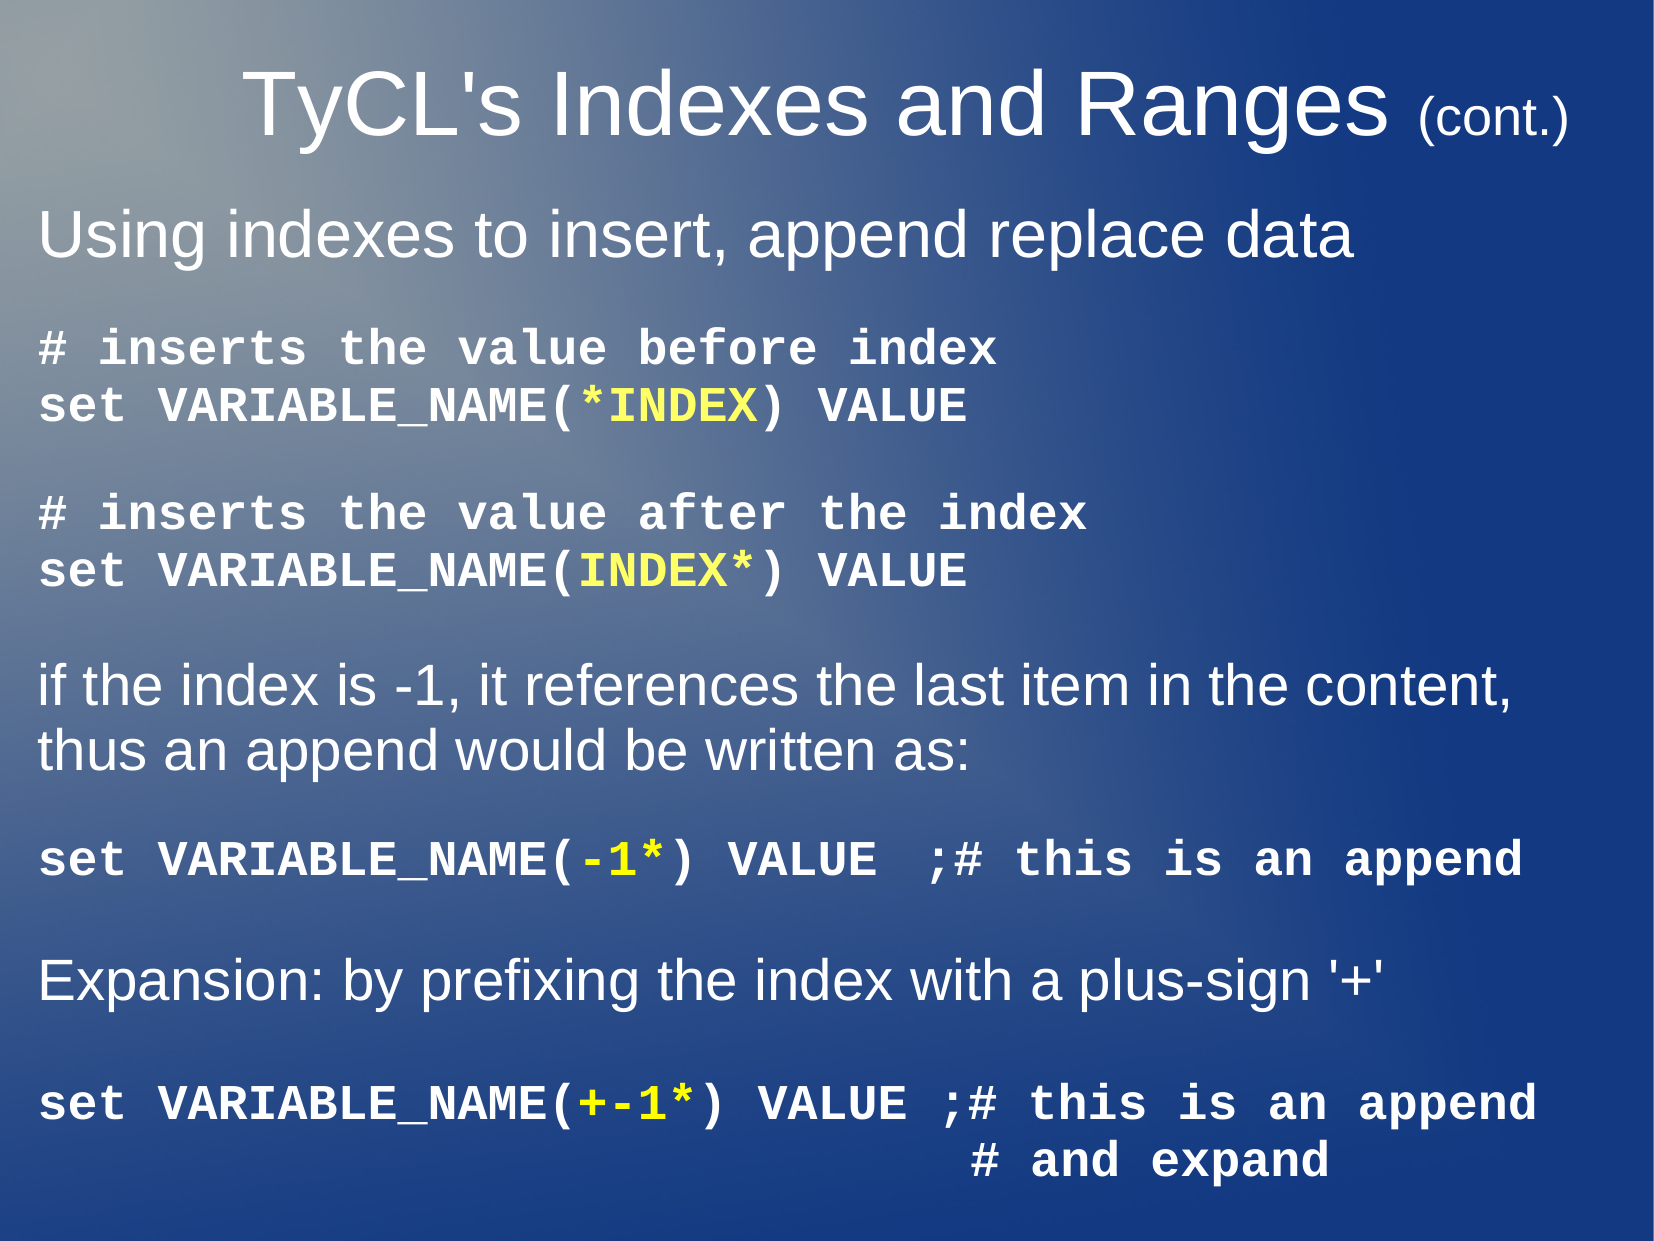

TyCL's Indexes and Ranges (cont.)
# Using indexes to insert, append replace data
# inserts the value before index
set VARIABLE_NAME(*INDEX) VALUE
# inserts the value after the index
set VARIABLE_NAME(INDEX*) VALUE
if the index is -1, it references the last item in the content, thus an append would be written as:
set VARIABLE_NAME(-1*) VALUE 	;# this is an append
Expansion: by prefixing the index with a plus-sign '+'
set VARIABLE_NAME(+-1*) VALUE ;# this is an append
								 # and expand